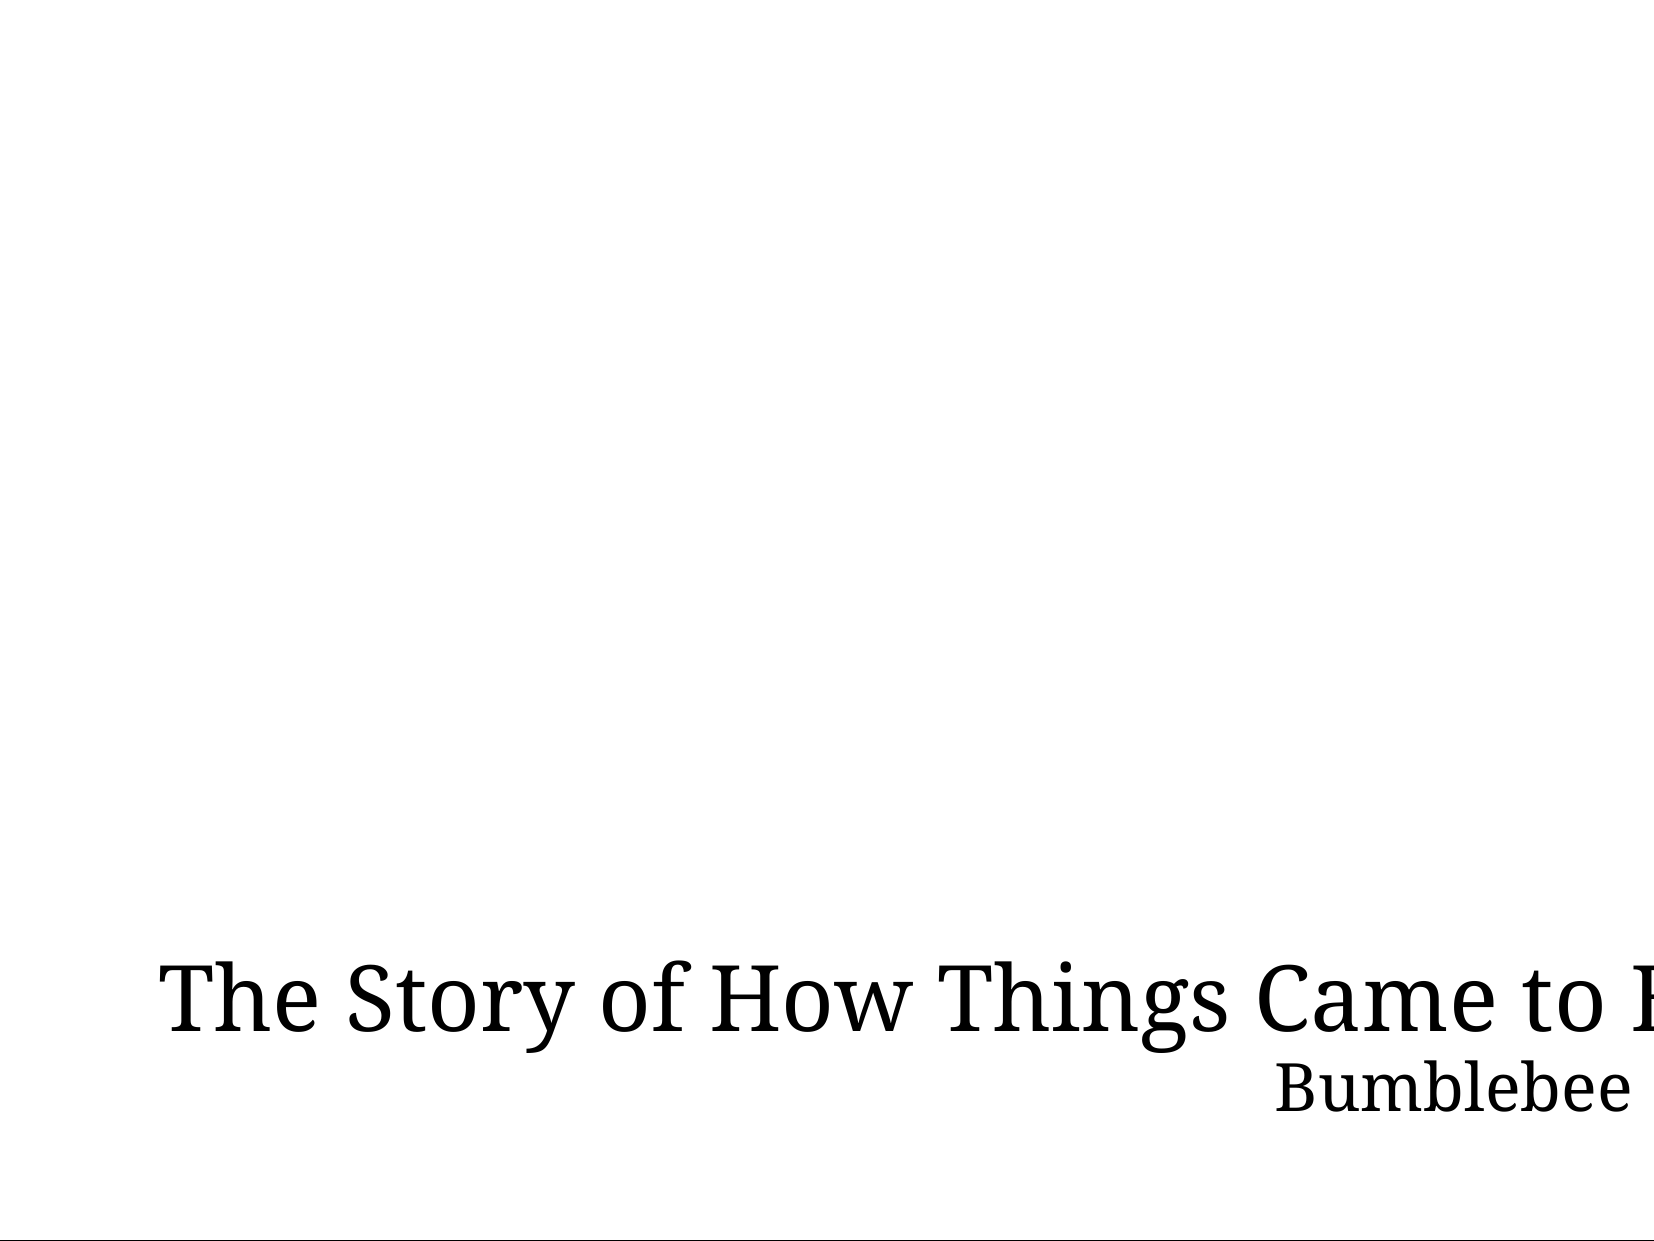

The Story of How Things Came to Bee
Bumblebee